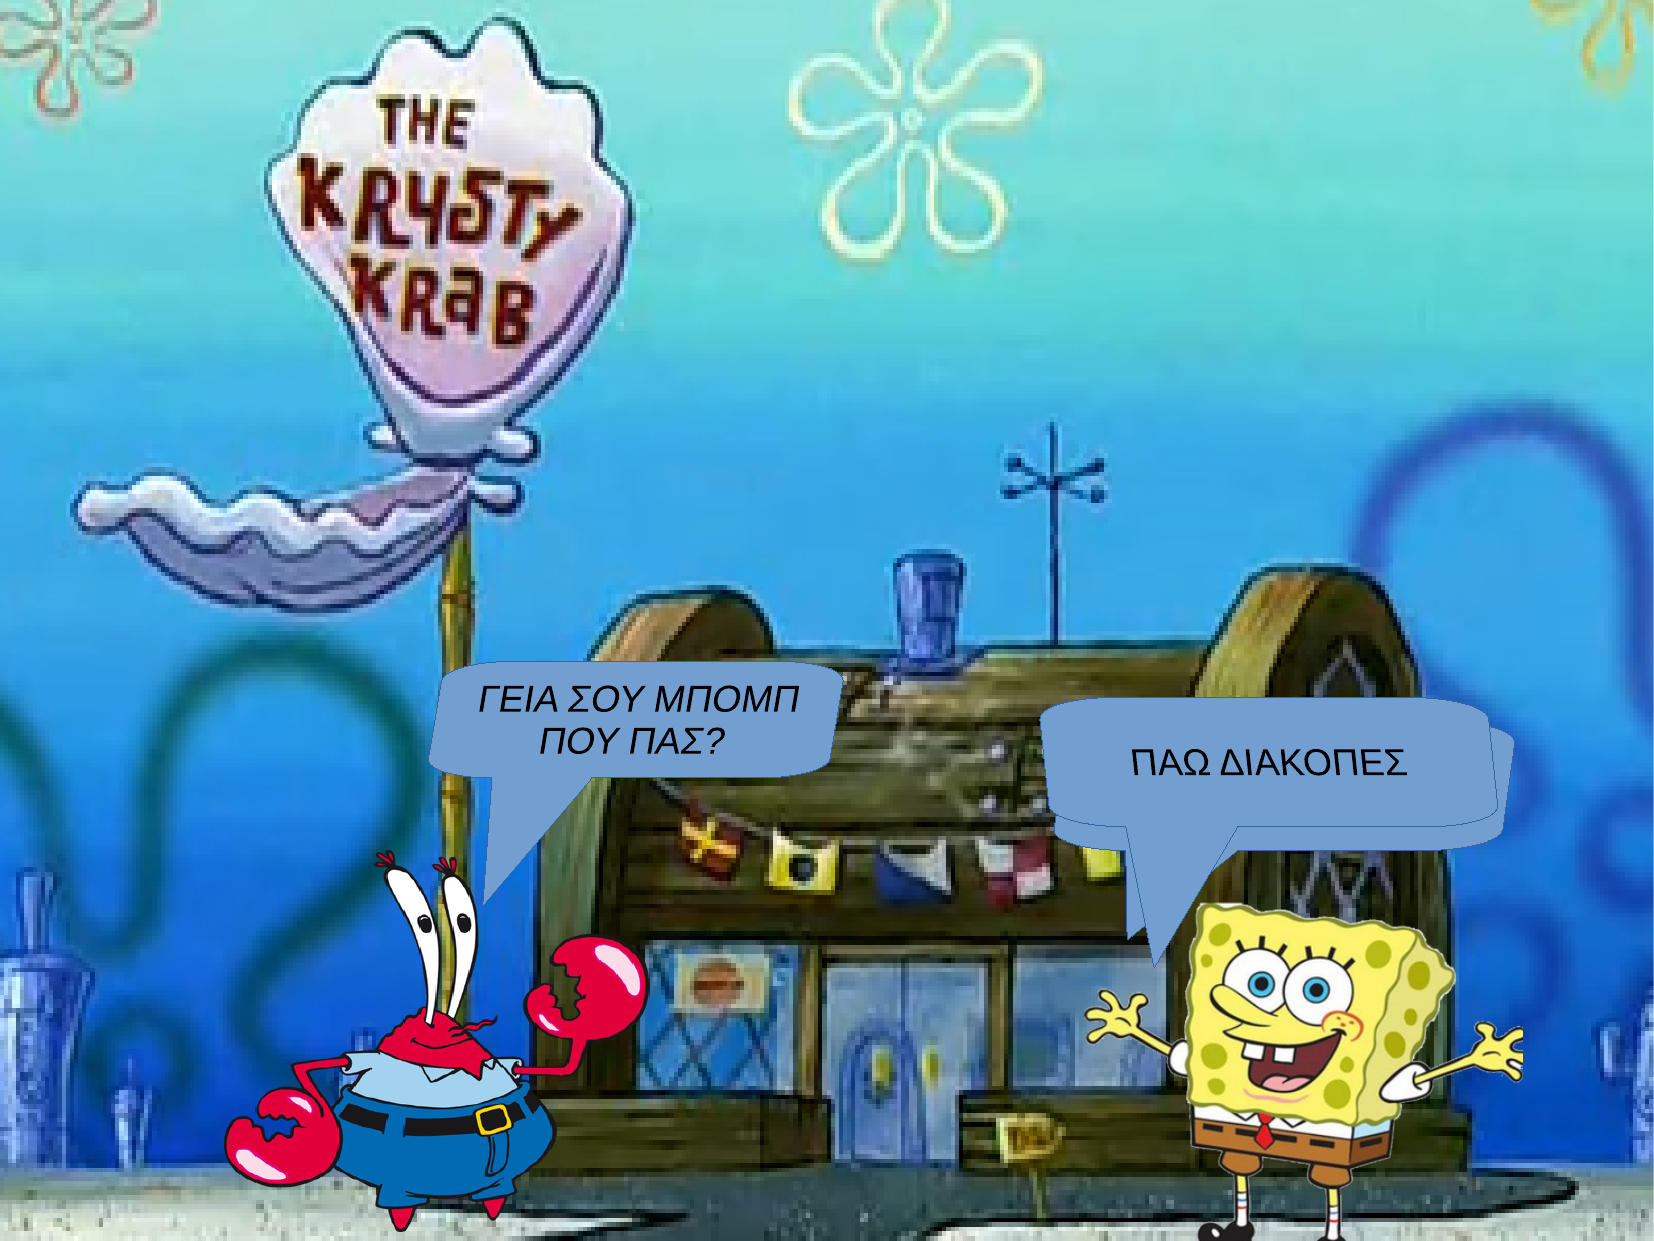

ΓΕΙΑ ΣΟΥ ΜΠΟΜΠ
ΠΟΥ ΠΑΣ?
ΠΑΩ ΔΙΑΚΟΠΕΣ
ΓΕΙΑ ΚΥΡΙΕ ΚΑΒΟΥΡΙ
ΤΙ ΚΑΝΕΤΕ?